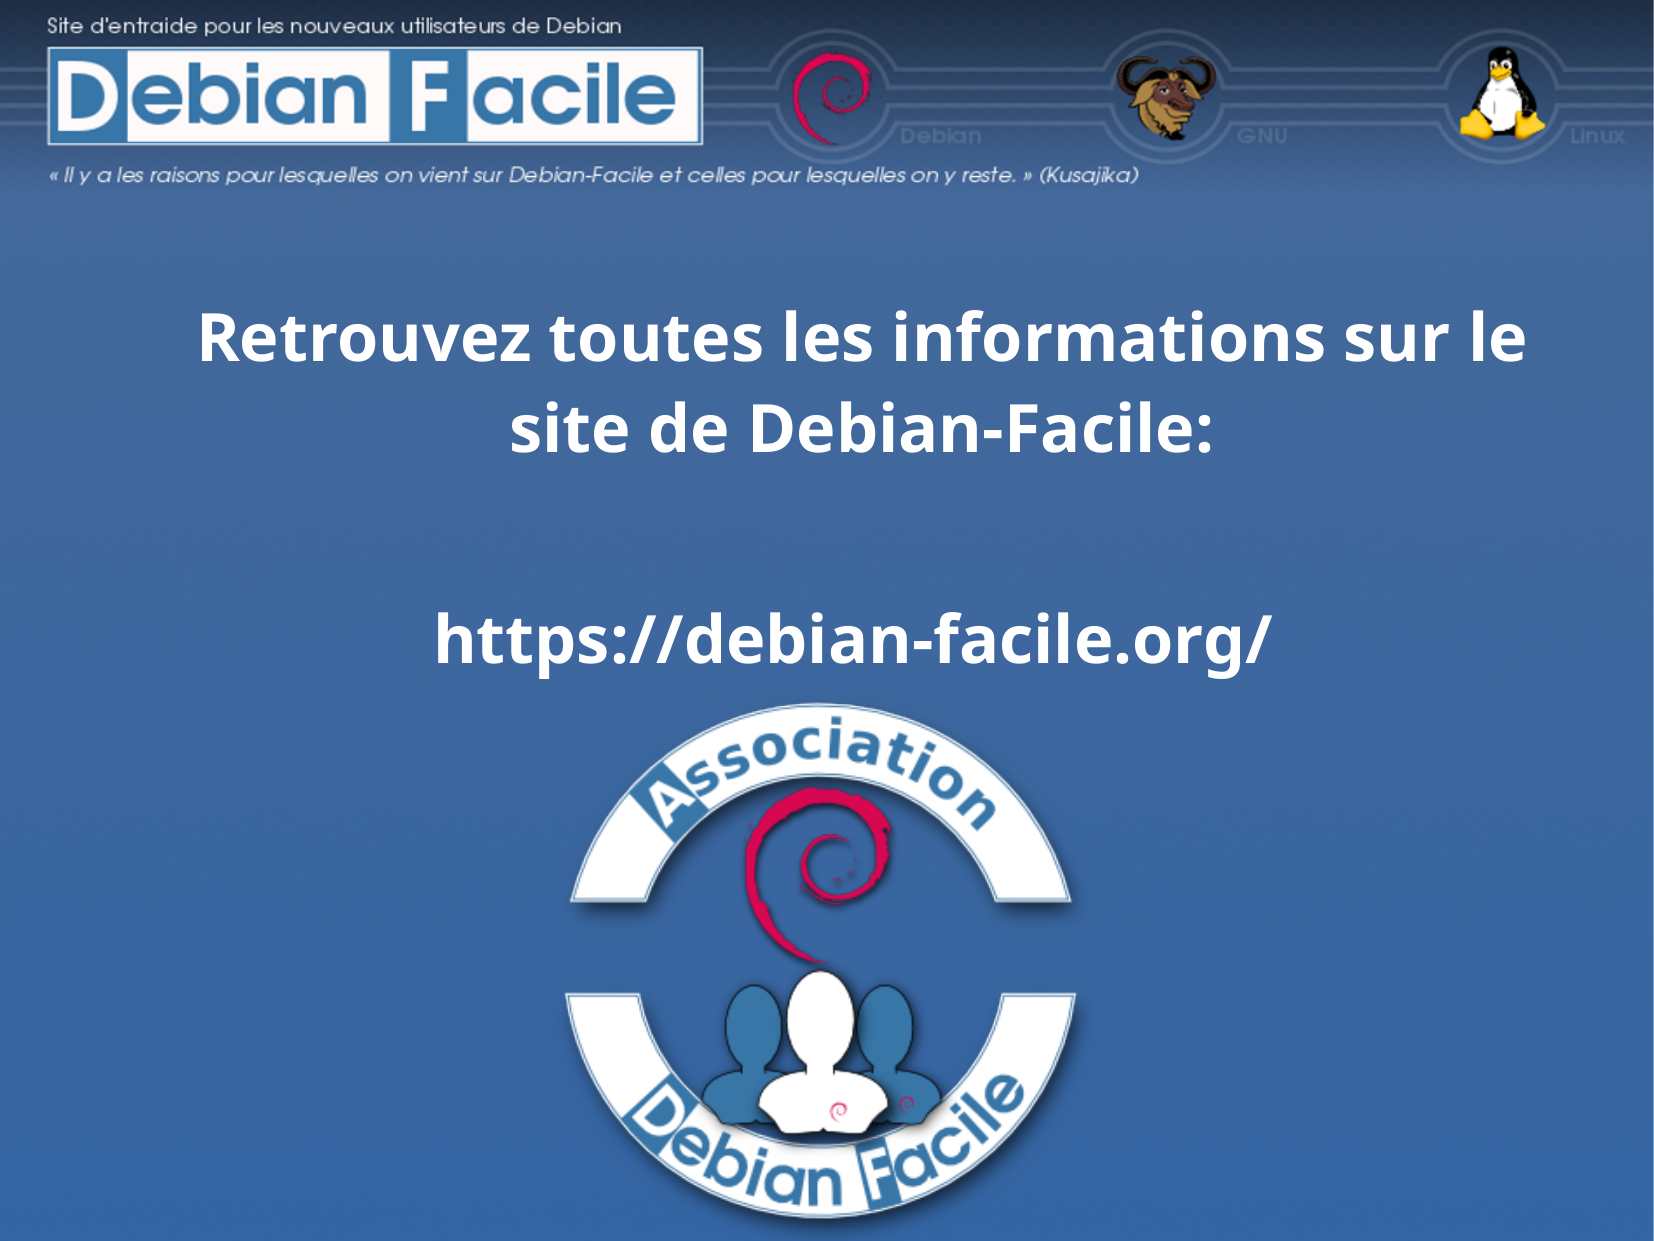

#
Retrouvez toutes les informations sur le site de Debian-Facile:
https://debian-facile.org/